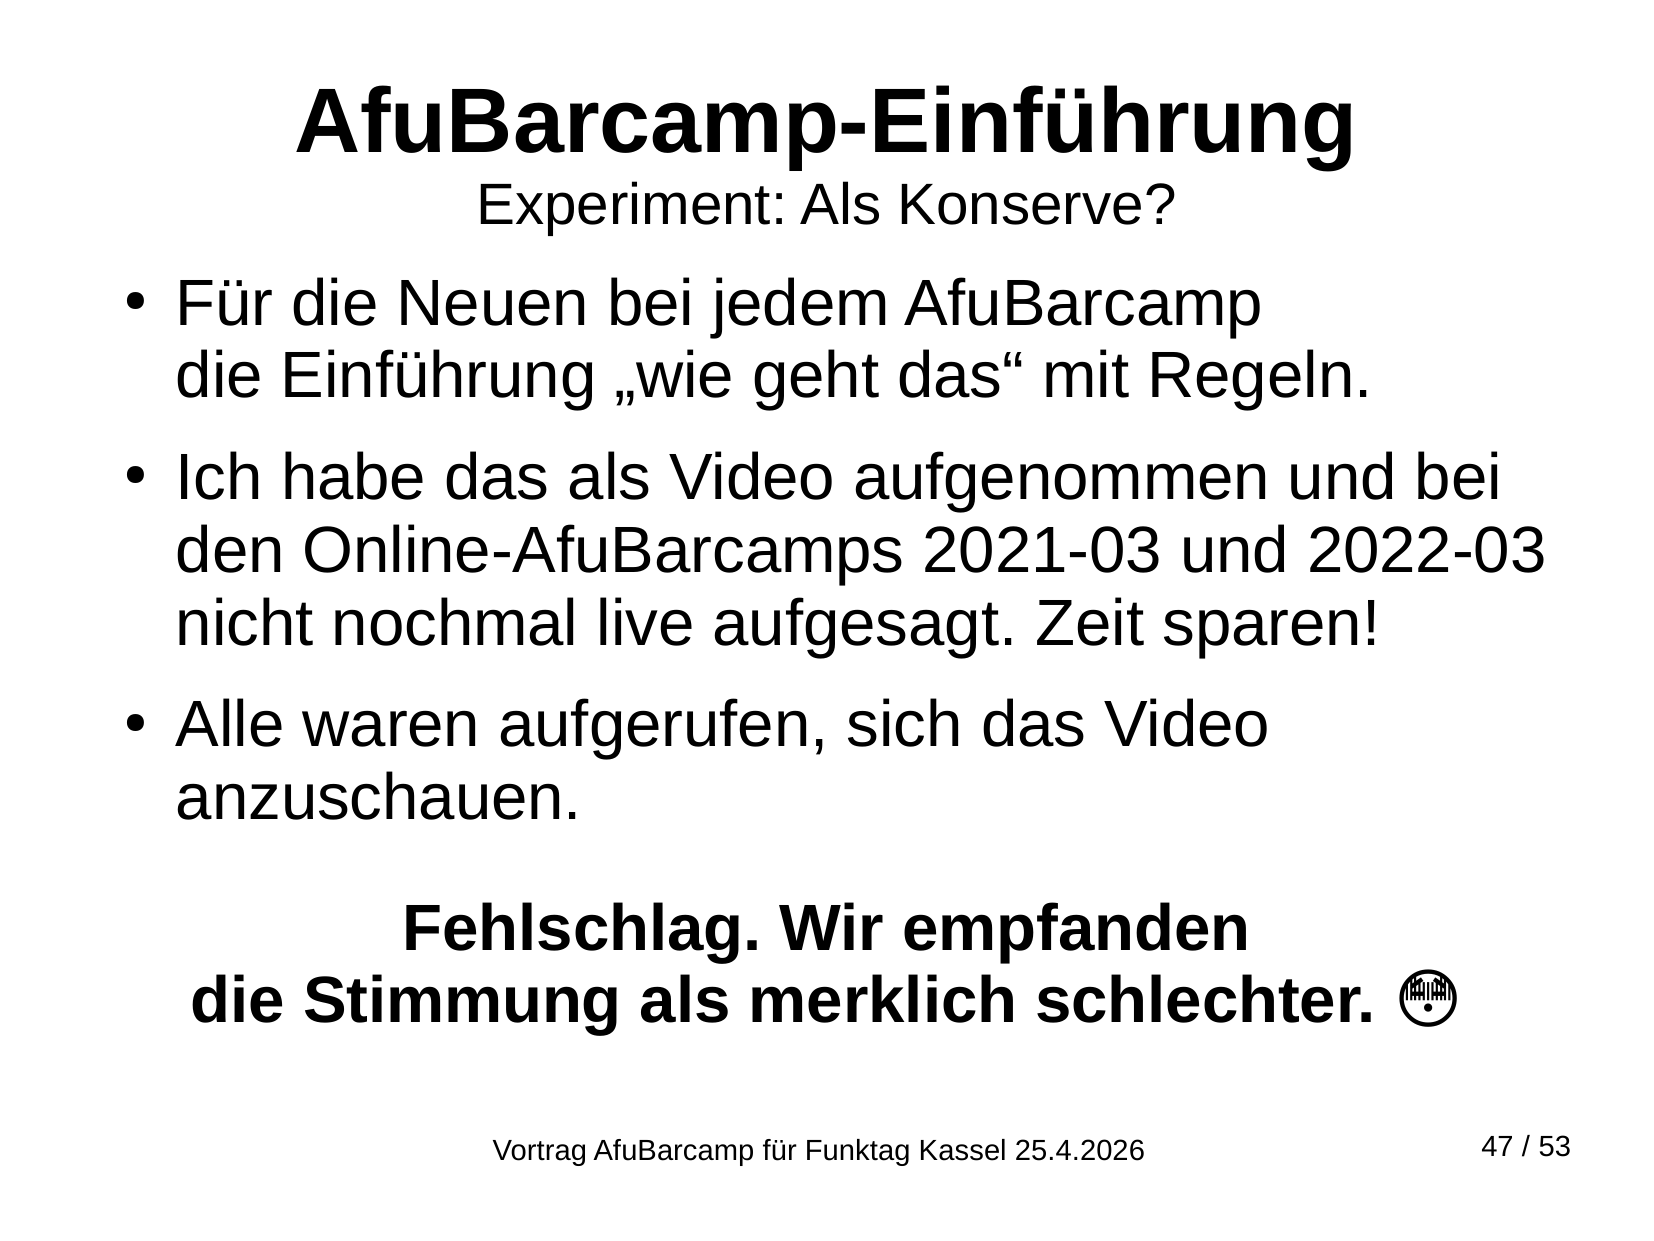

# AfuBarcamp-Einführung Experiment: Als Konserve?
Für die Neuen bei jedem AfuBarcamp
die Einführung „wie geht das“ mit Regeln.
Ich habe das als Video aufgenommen und bei den Online-AfuBarcamps 2021-03 und 2022-03 nicht nochmal live aufgesagt. Zeit sparen!
Alle waren aufgerufen, sich das Video anzuschauen.
Fehlschlag. Wir empfanden
die Stimmung als merklich schlechter. 😳